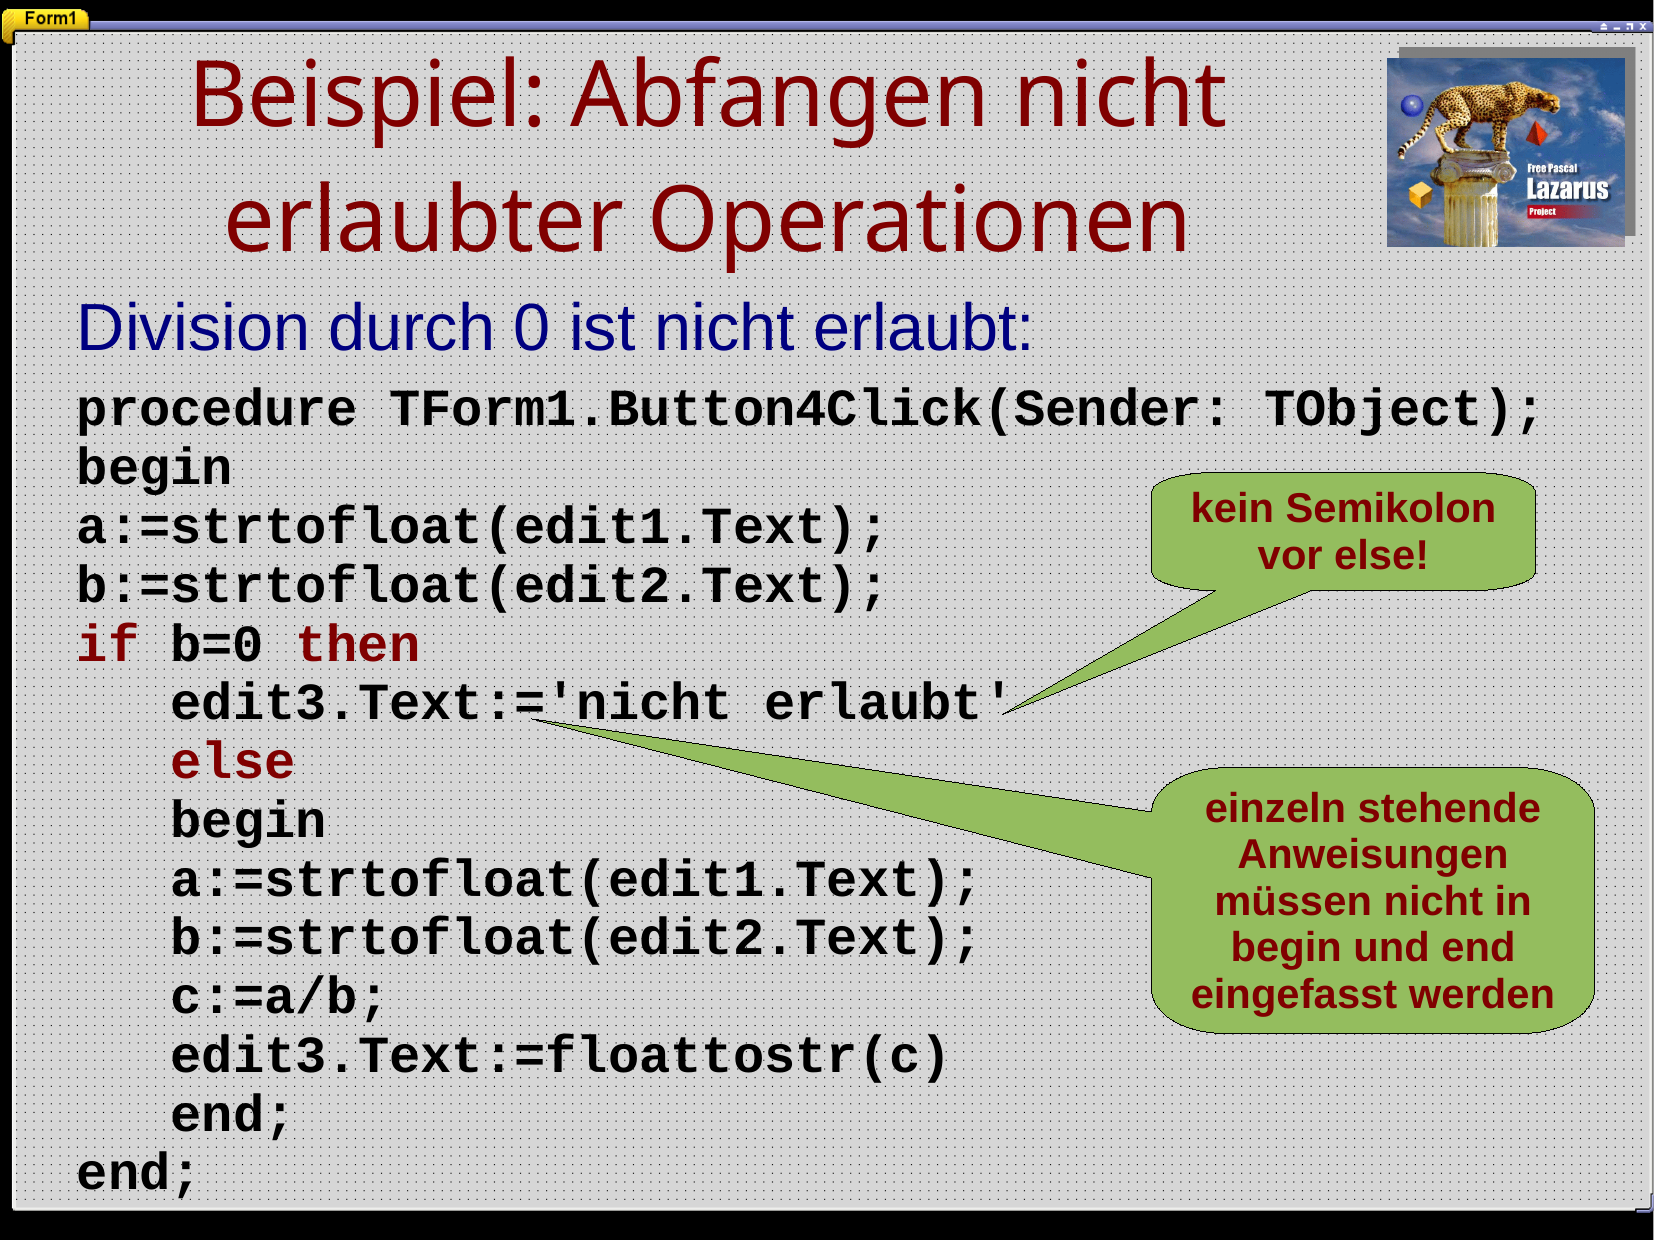

# Beispiel: Abfangen nicht erlaubter Operationen
Division durch 0 ist nicht erlaubt:
procedure TForm1.Button4Click(Sender: TObject);
begin
a:=strtofloat(edit1.Text);
b:=strtofloat(edit2.Text);
if b=0 then
 edit3.Text:='nicht erlaubt'
 else
 begin
 a:=strtofloat(edit1.Text);
 b:=strtofloat(edit2.Text);
 c:=a/b;
 edit3.Text:=floattostr(c)
 end;
end;
kein Semikolon vor else!
einzeln stehende Anweisungen müssen nicht in begin und end eingefasst werden